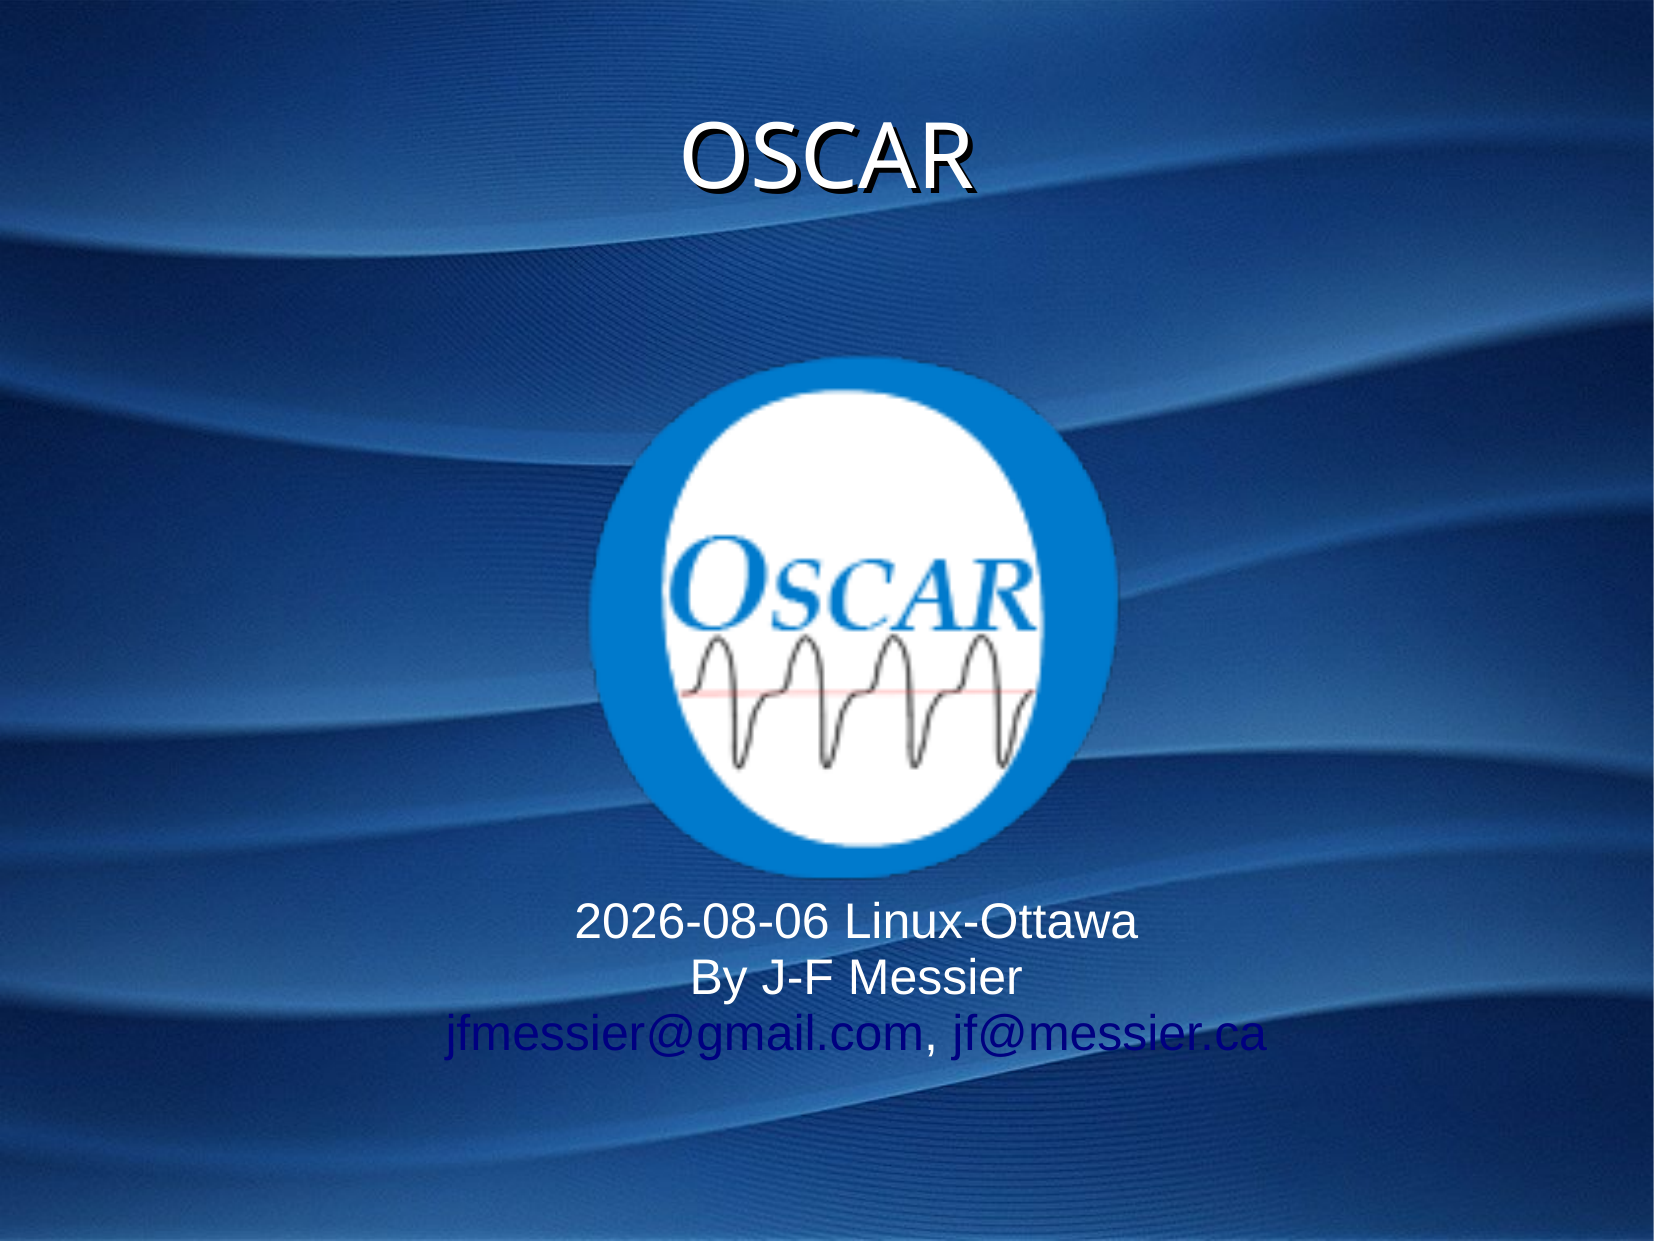

# OSCAR
2026-08-06 Linux-Ottawa
By J-F Messier
jfmessier@gmail.com, jf@messier.ca